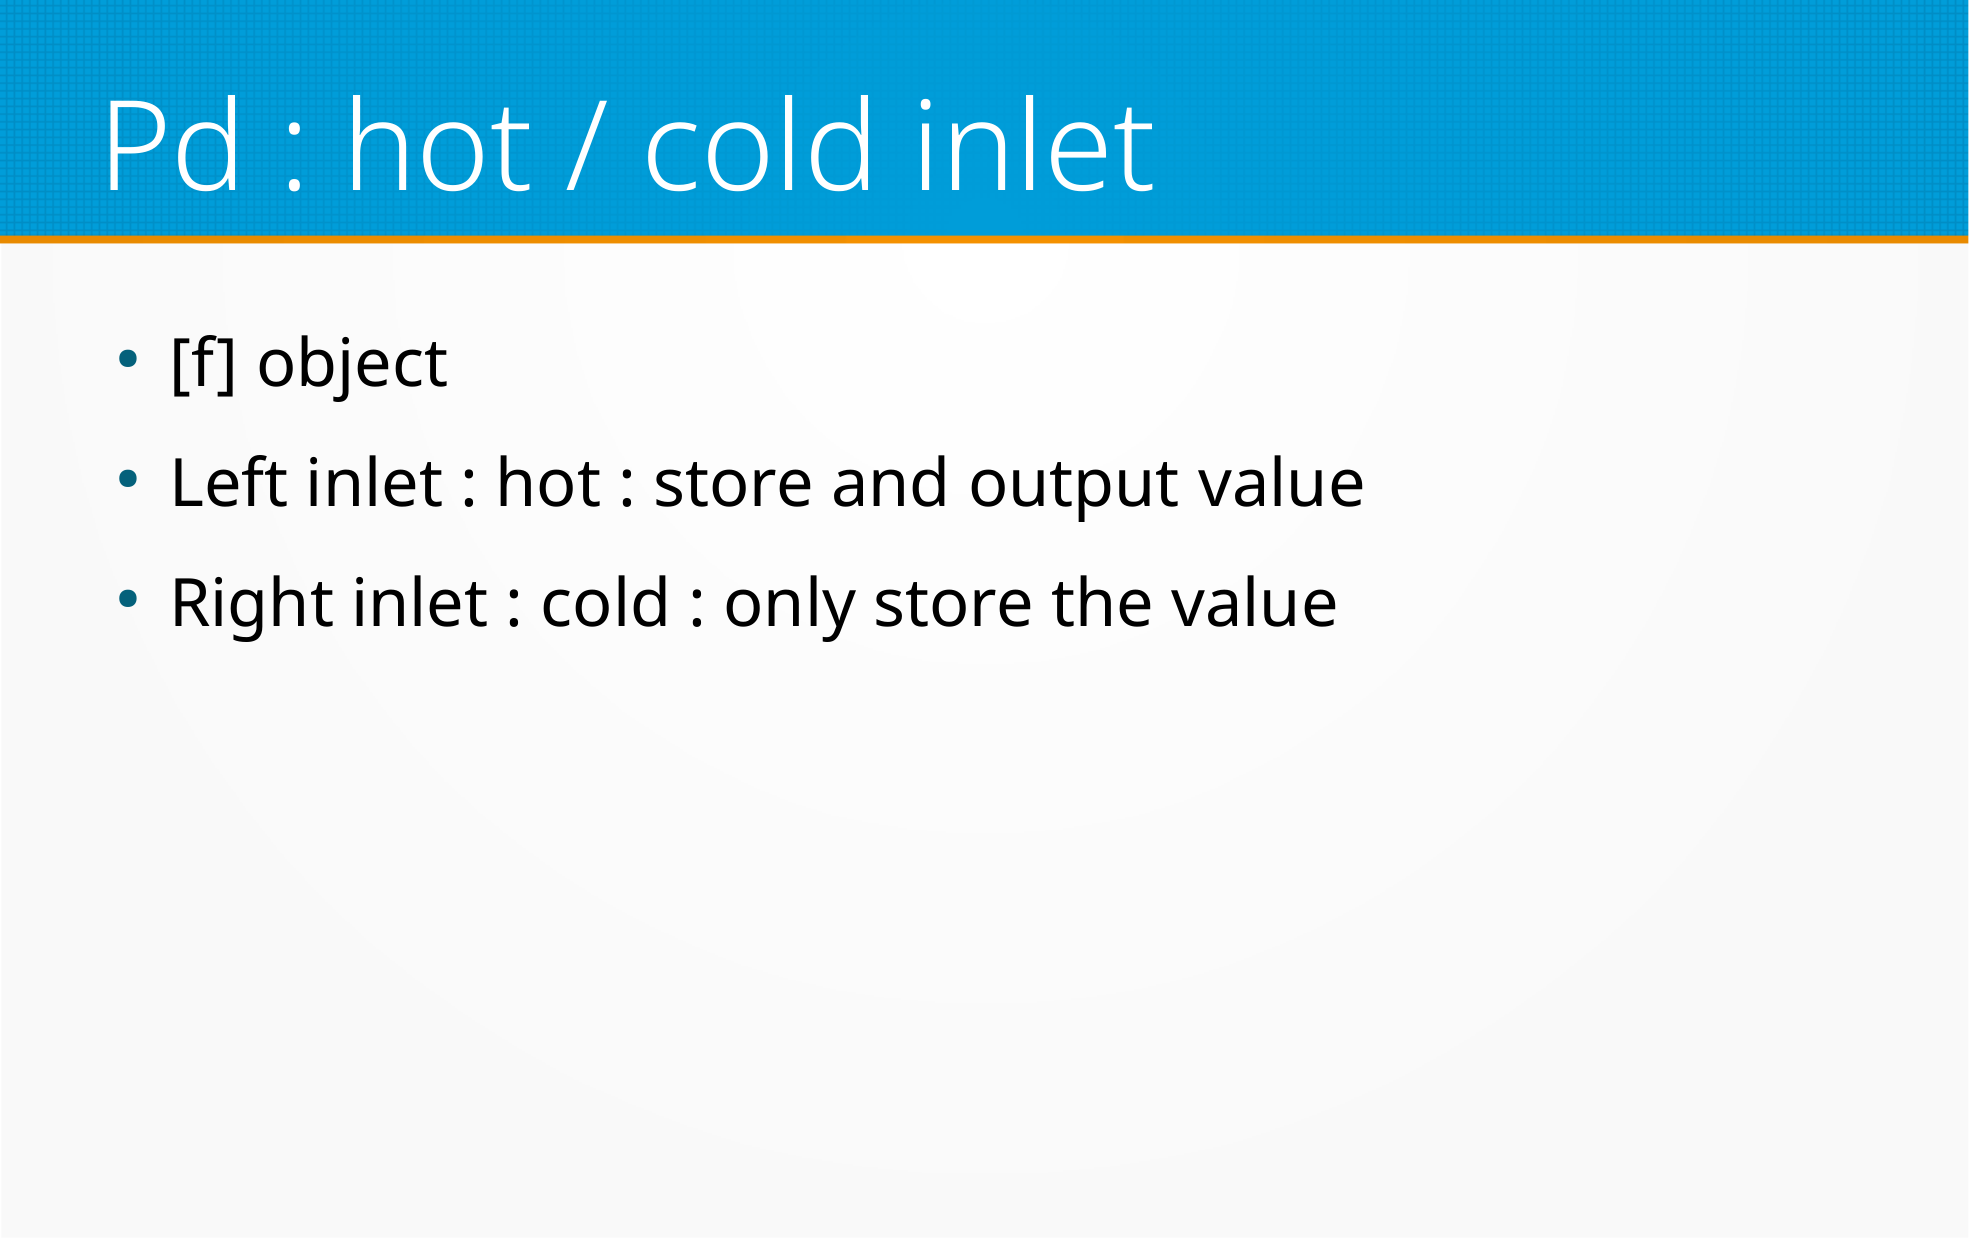

# Pd : hot / cold inlet
[f] object
Left inlet : hot : store and output value
Right inlet : cold : only store the value